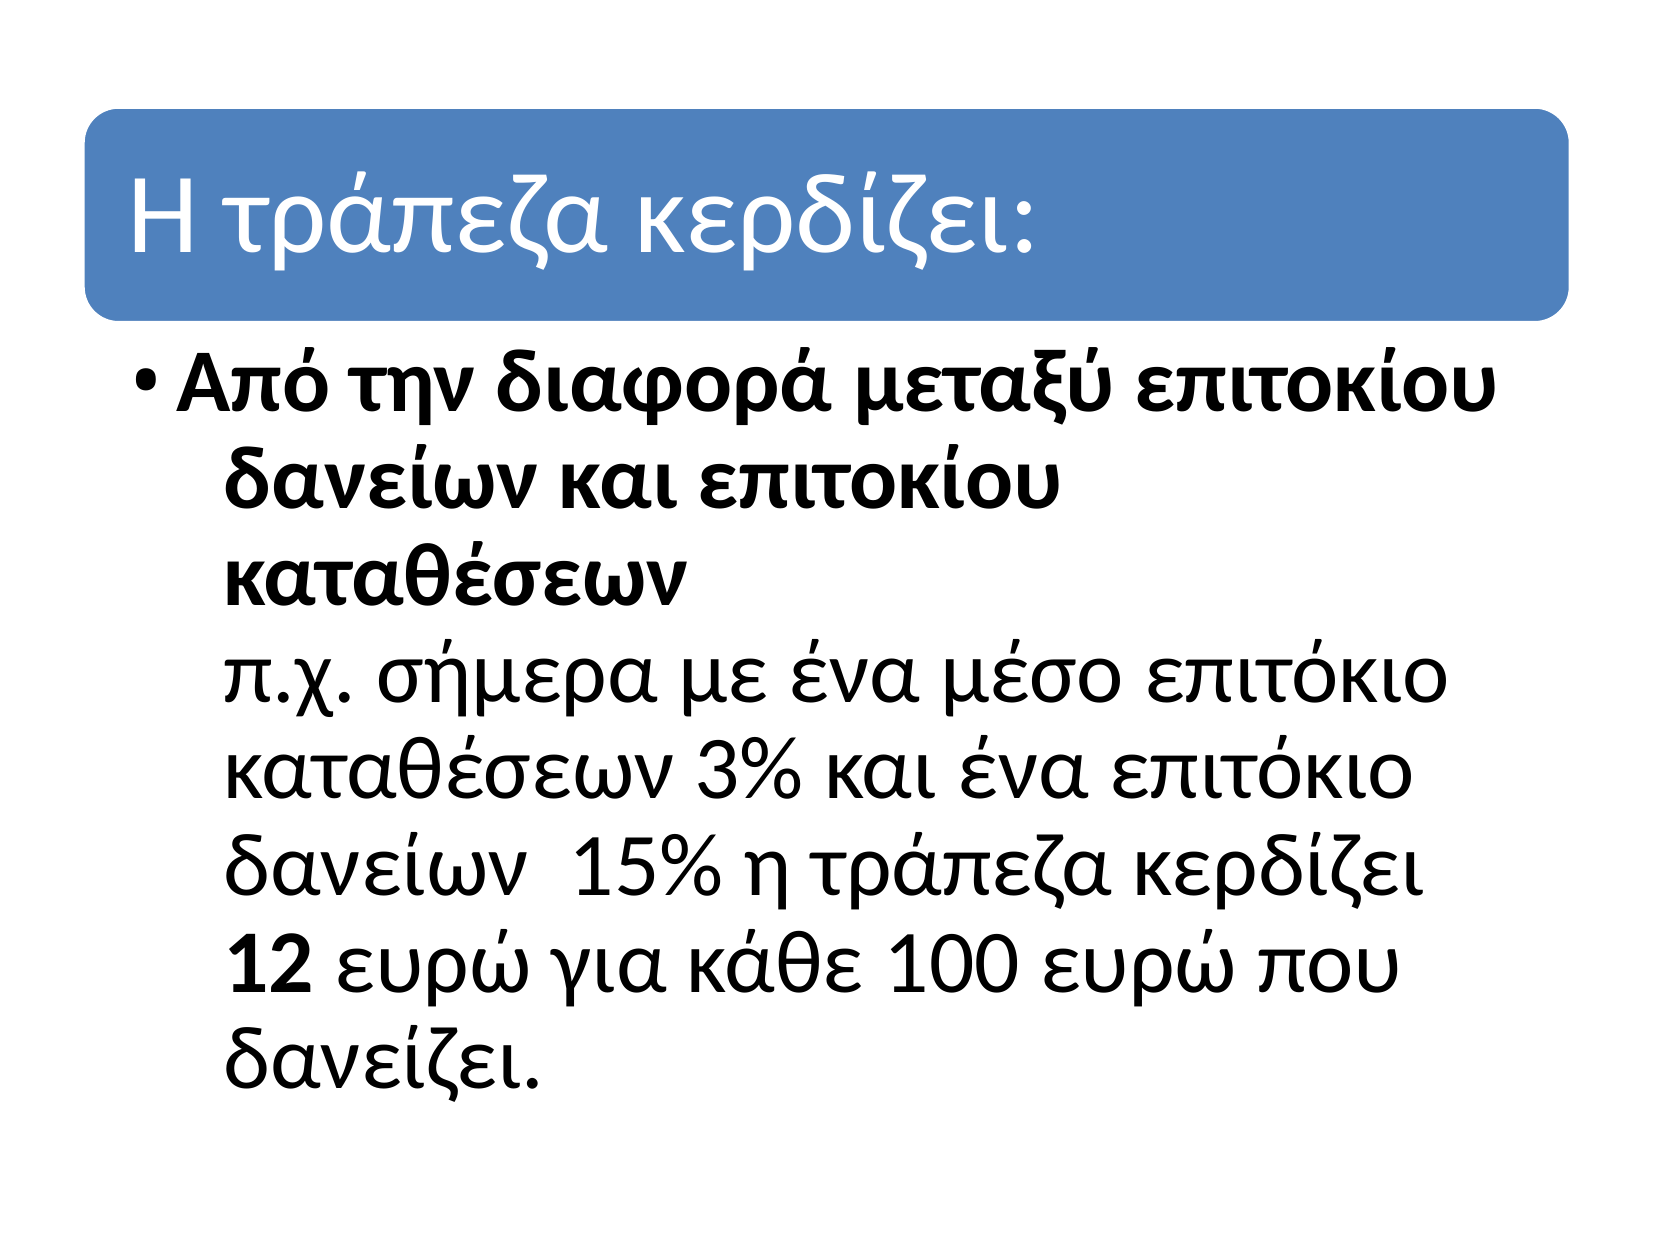

Η τράπεζα κερδίζει:
Από την διαφορά μεταξύ επιτοκίου δανείων και επιτοκίου καταθέσεων π.χ. σήμερα με ένα μέσο επιτόκιο καταθέσεων 3% και ένα επιτόκιο δανείων 15% η τράπεζα κερδίζει 12 ευρώ για κάθε 100 ευρώ που δανείζει.